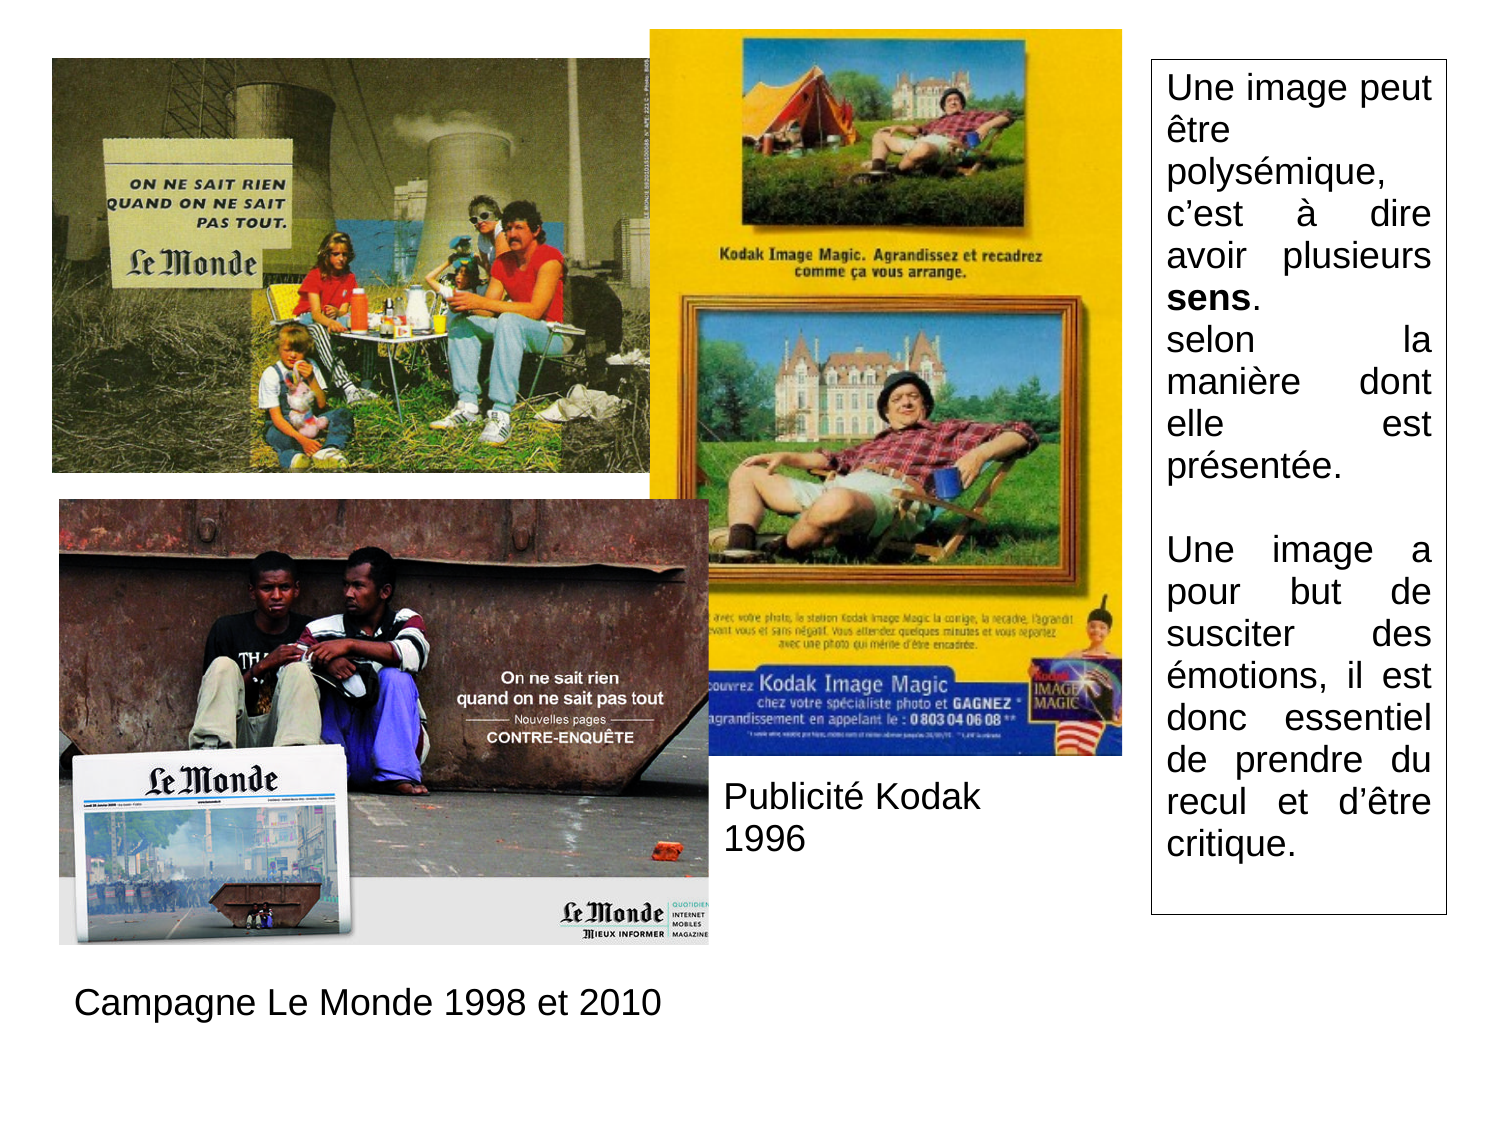

Une image peut être polysémique, c’est à dire avoir plusieurs sens.
selon la manière dont elle est présentée.
Une image a pour but de susciter des émotions, il est donc essentiel de prendre du recul et d’être critique.
Publicité Kodak 1996
Campagne Le Monde 1998 et 2010